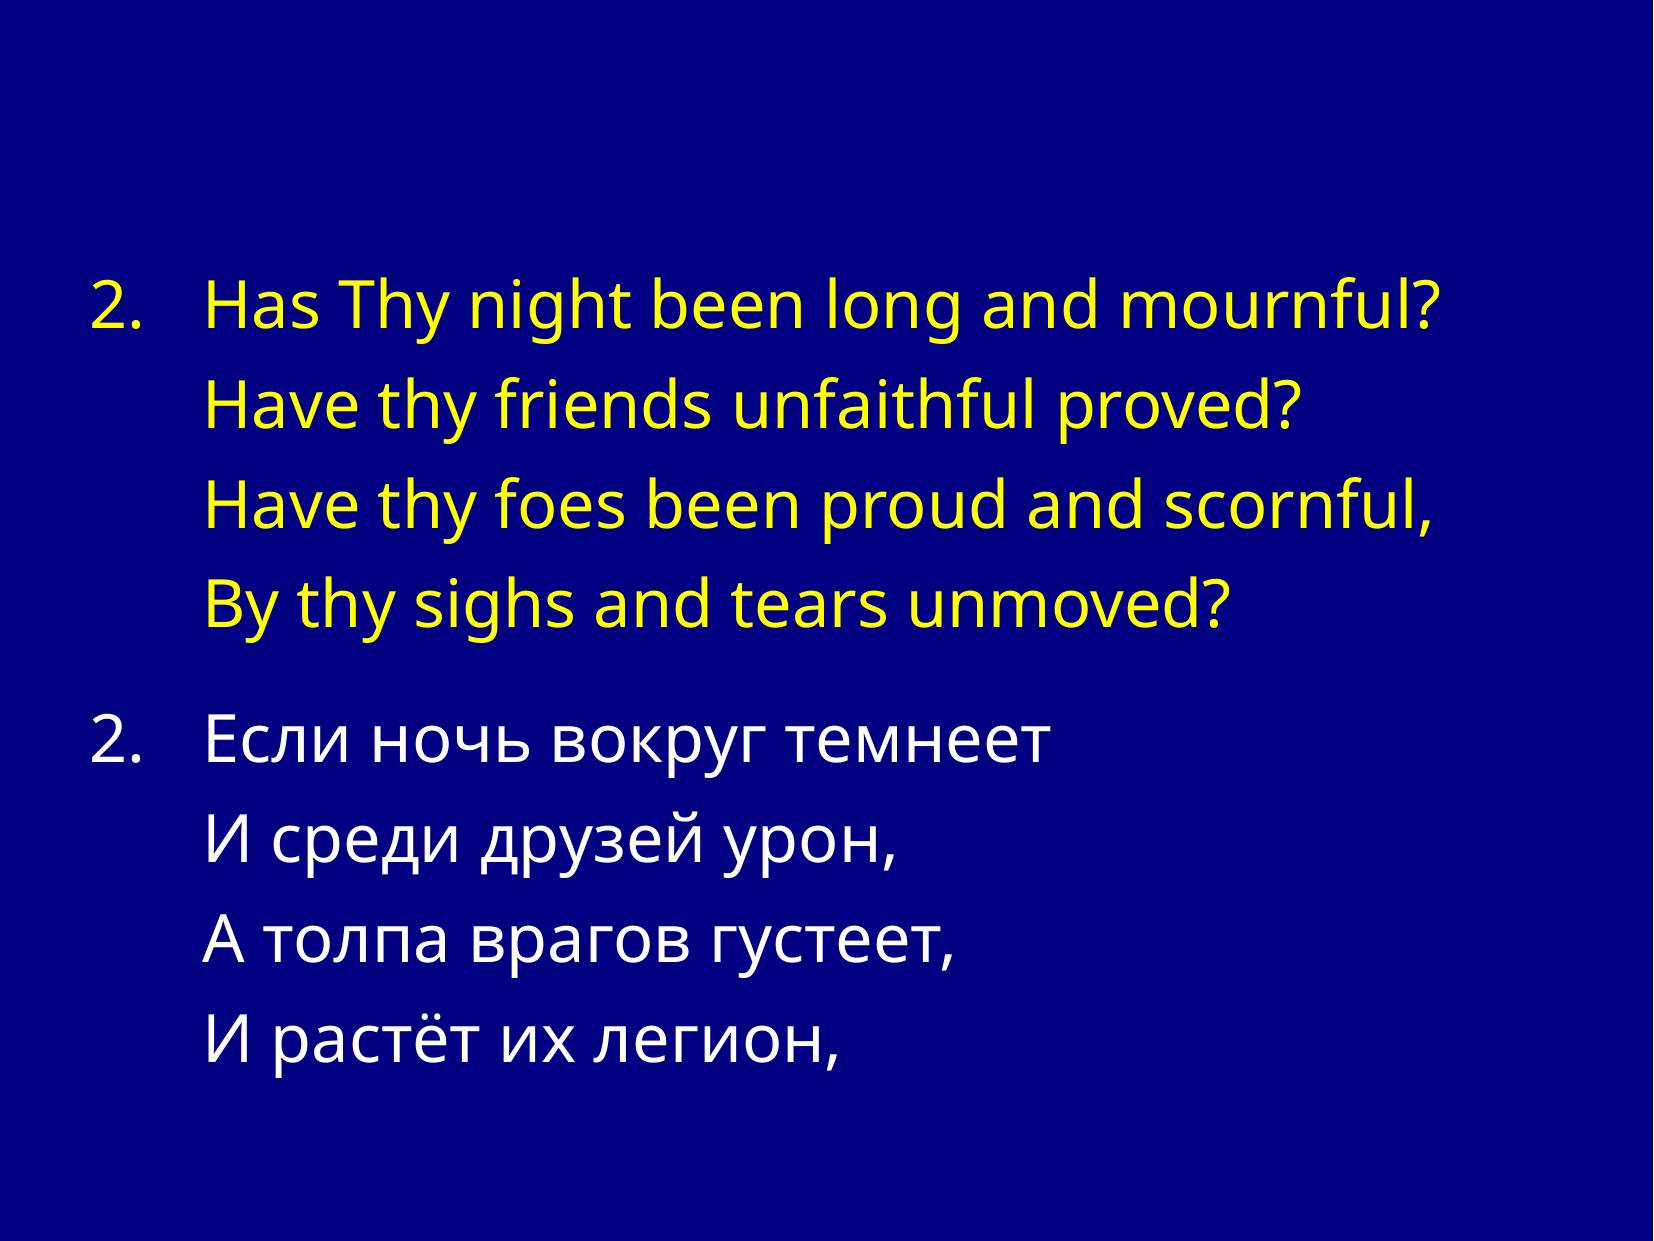

2.	Has Thy night been long and mournful?
	Have thy friends unfaithful proved?
	Have thy foes been proud and scornful,
	By thy sighs and tears unmoved?
2.	Если ночь вокруг темнеет
	И среди друзей урон,
	А толпа врагов густеет,
	И растёт их легион,